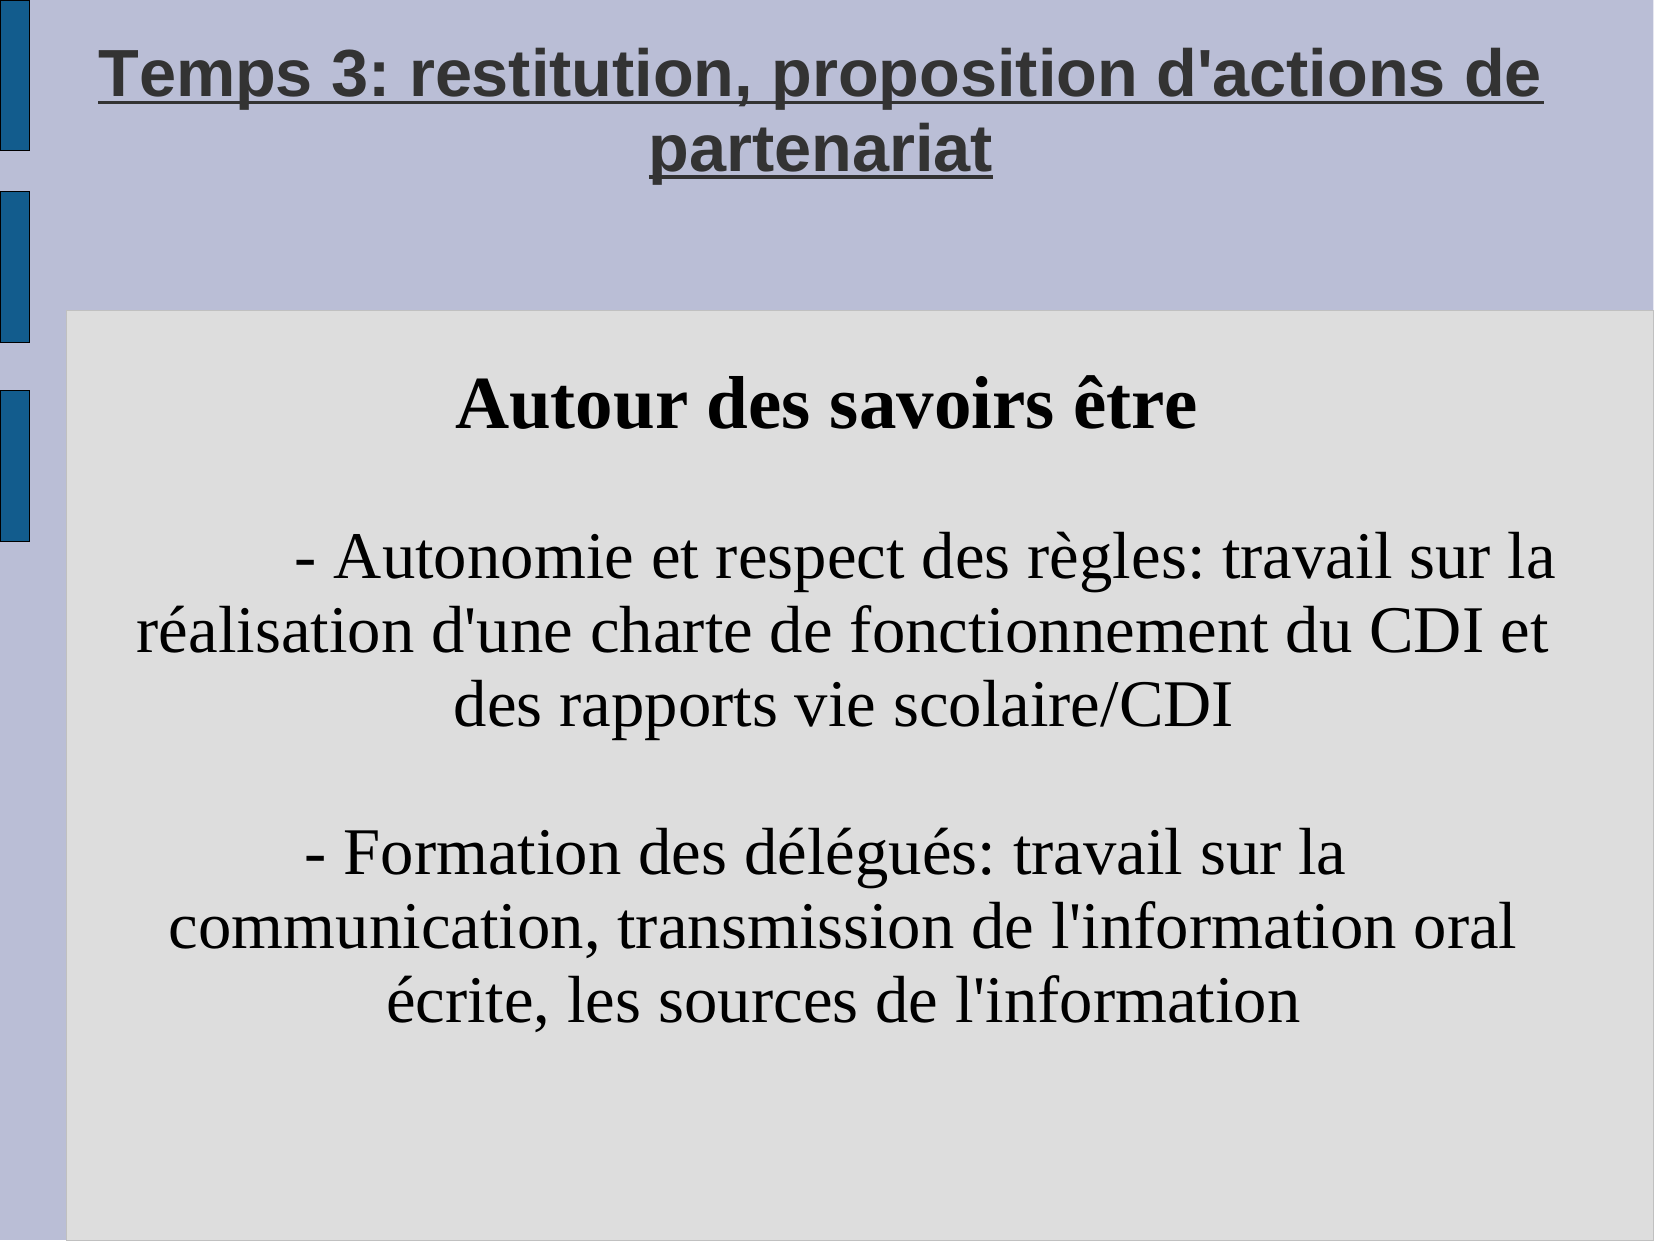

# Temps 3: restitution, proposition d'actions de partenariat
Autour des savoirs être
		 - Autonomie et respect des règles: travail sur la réalisation d'une charte de fonctionnement du CDI et des rapports vie scolaire/CDI
- Formation des délégués: travail sur la communication, transmission de l'information oral écrite, les sources de l'information